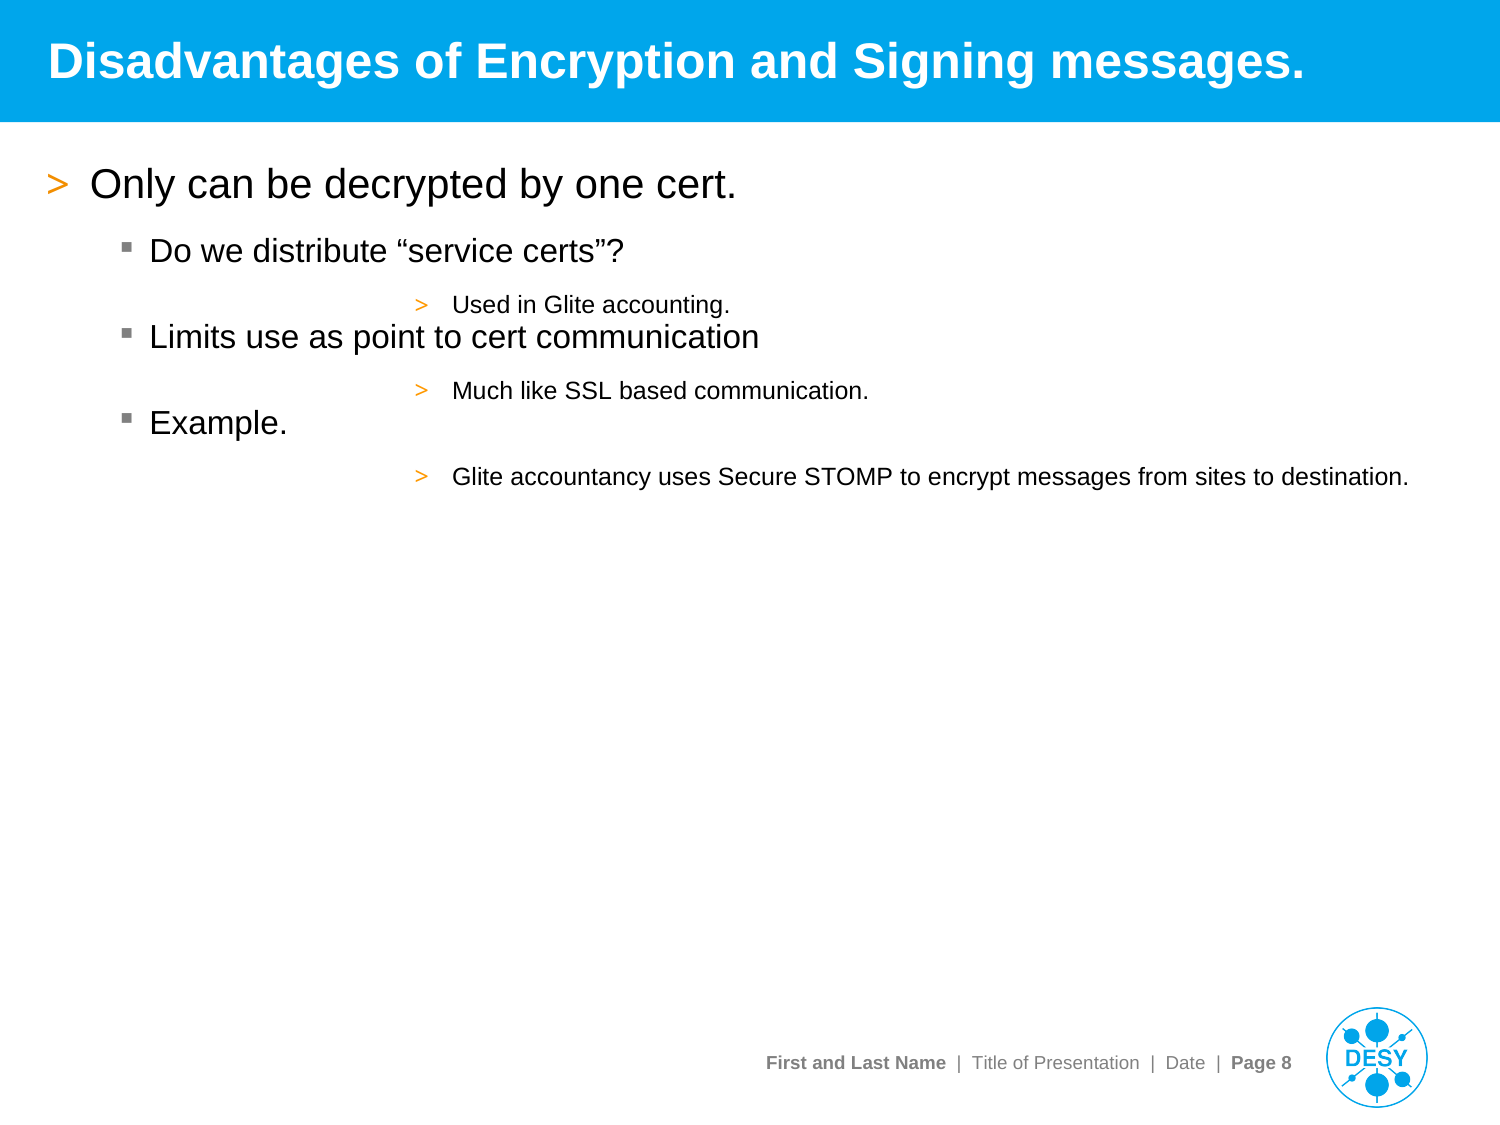

# Disadvantages of Encryption and Signing messages.
Only can be decrypted by one cert.
Do we distribute “service certs”?
Used in Glite accounting.
Limits use as point to cert communication
Much like SSL based communication.
Example.
Glite accountancy uses Secure STOMP to encrypt messages from sites to destination.